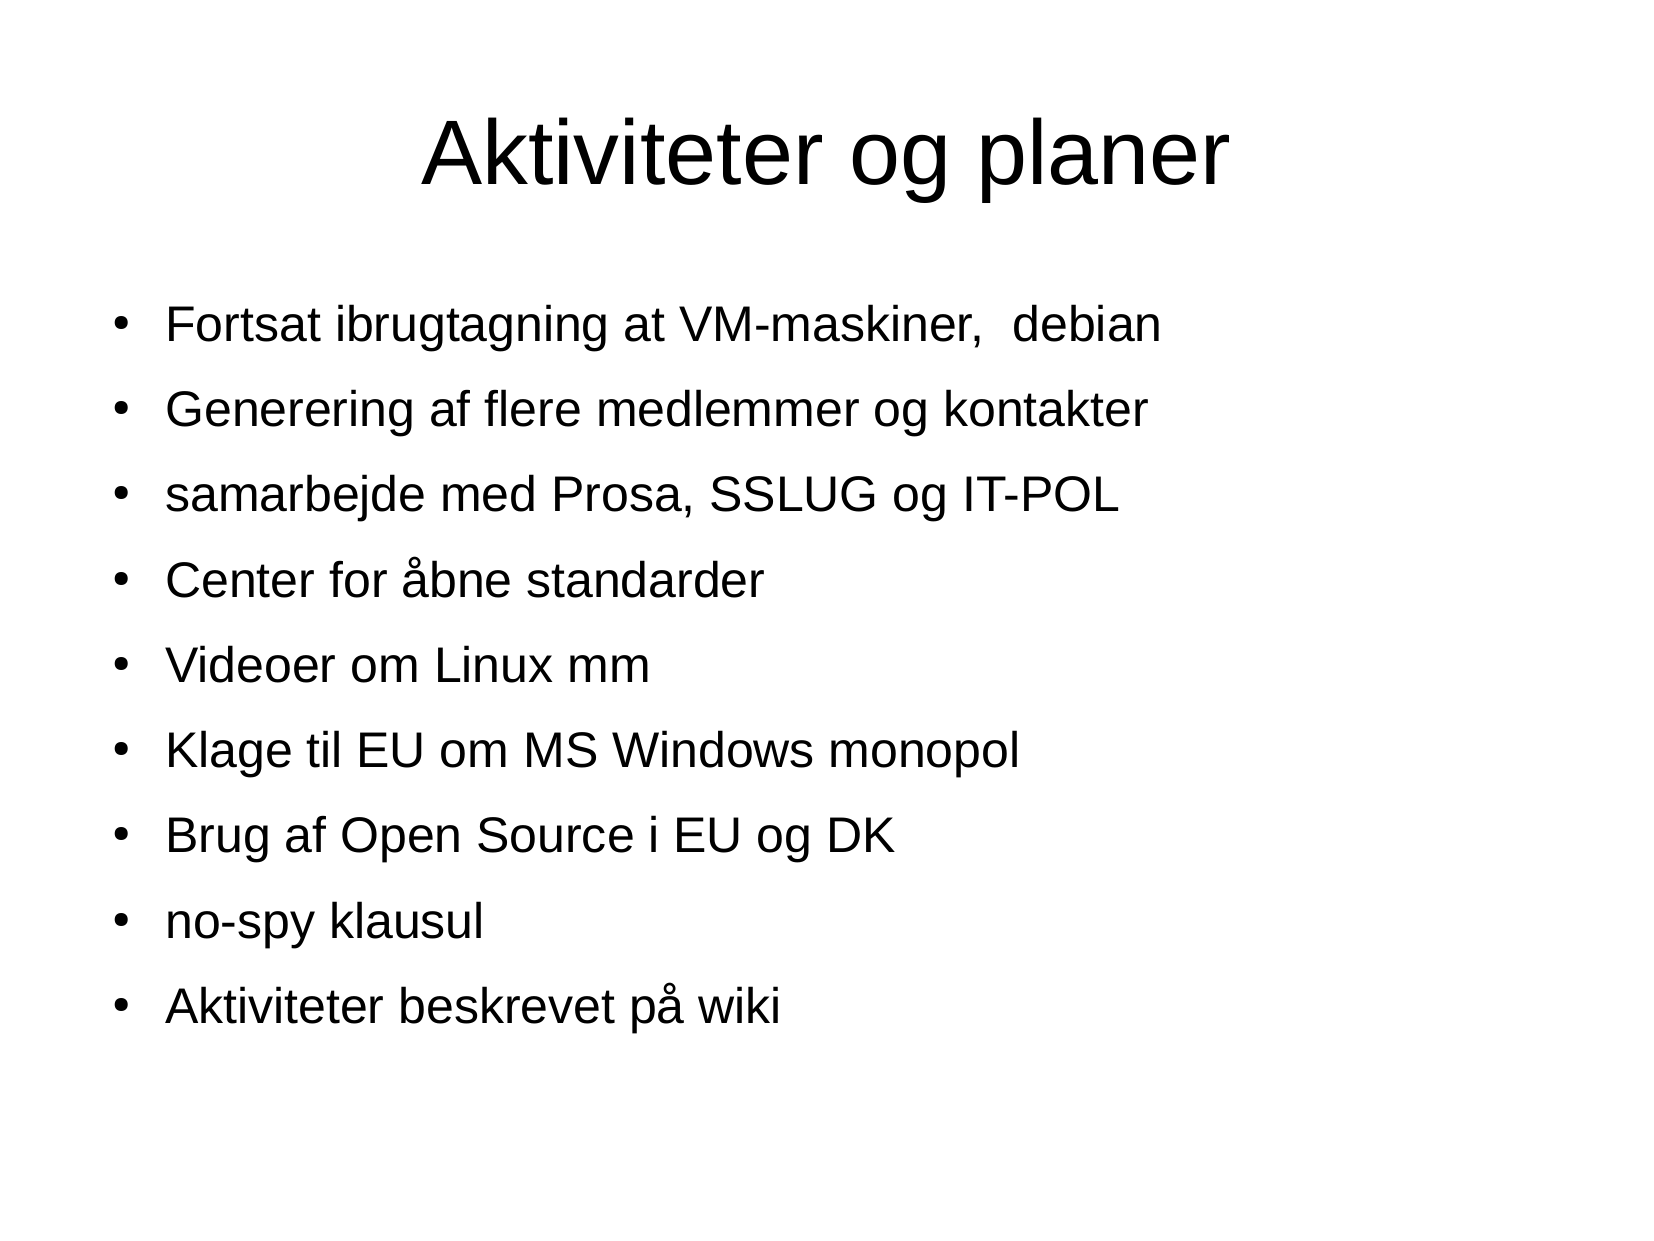

# Aktiviteter og planer
Fortsat ibrugtagning at VM-maskiner, debian
Generering af flere medlemmer og kontakter
samarbejde med Prosa, SSLUG og IT-POL
Center for åbne standarder
Videoer om Linux mm
Klage til EU om MS Windows monopol
Brug af Open Source i EU og DK
no-spy klausul
Aktiviteter beskrevet på wiki